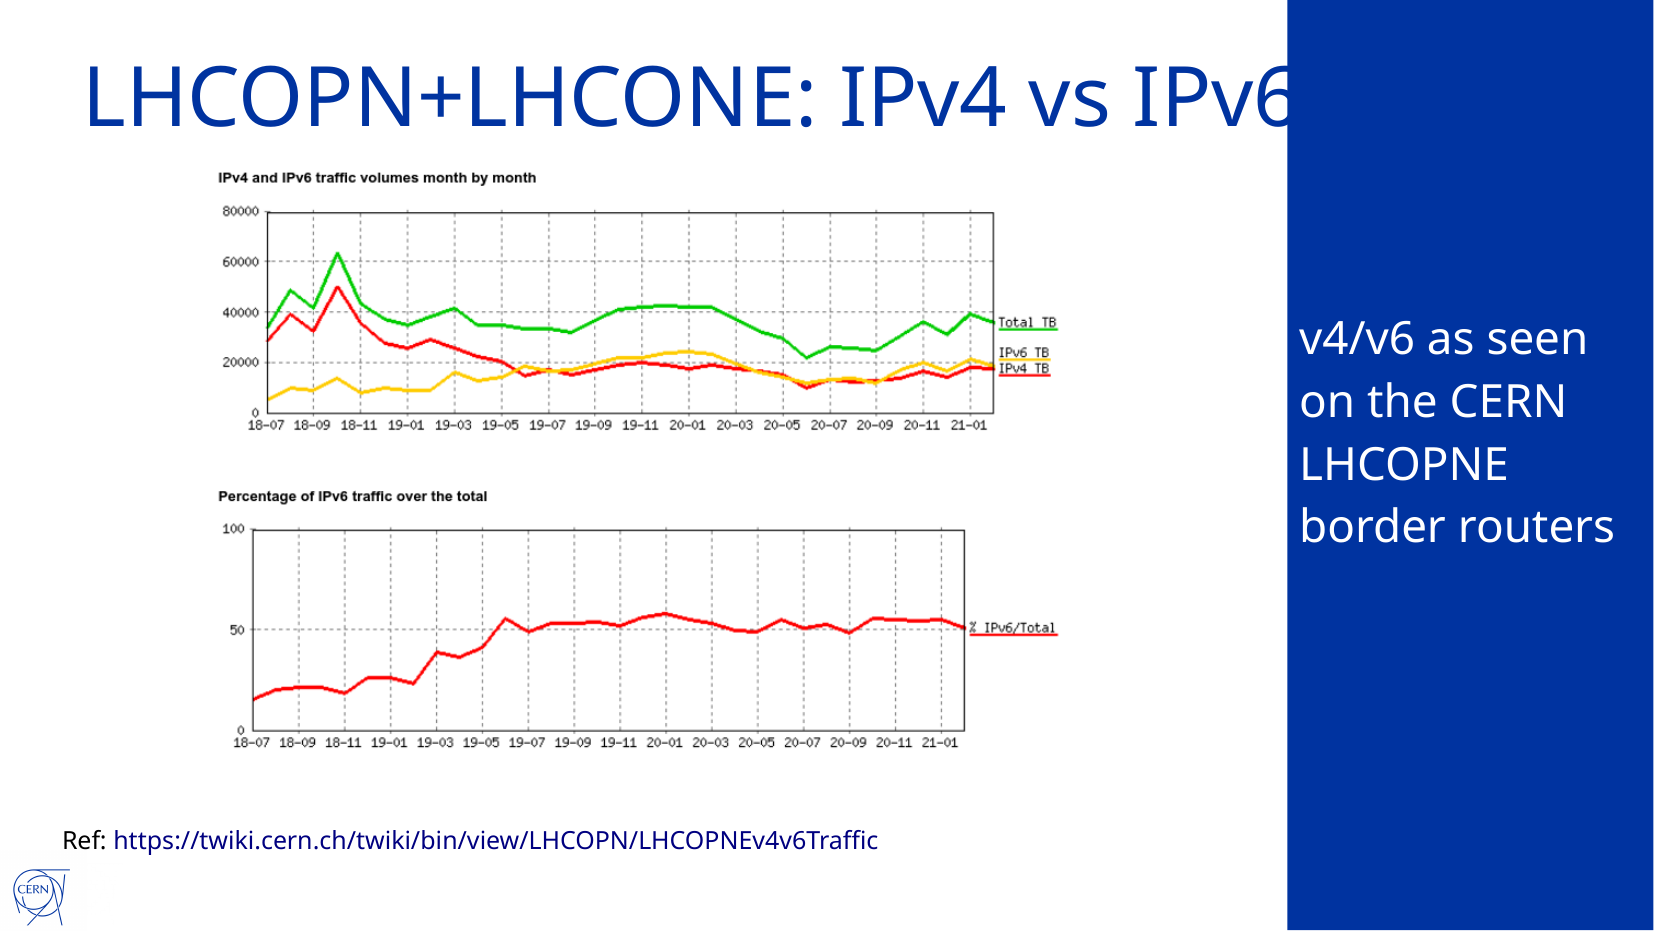

v4/v6 as seen on the CERN LHCOPNE border routers
# LHCOPN+LHCONE: IPv4 vs IPv6
Ref: https://twiki.cern.ch/twiki/bin/view/LHCOPN/LHCOPNEv4v6Traffic